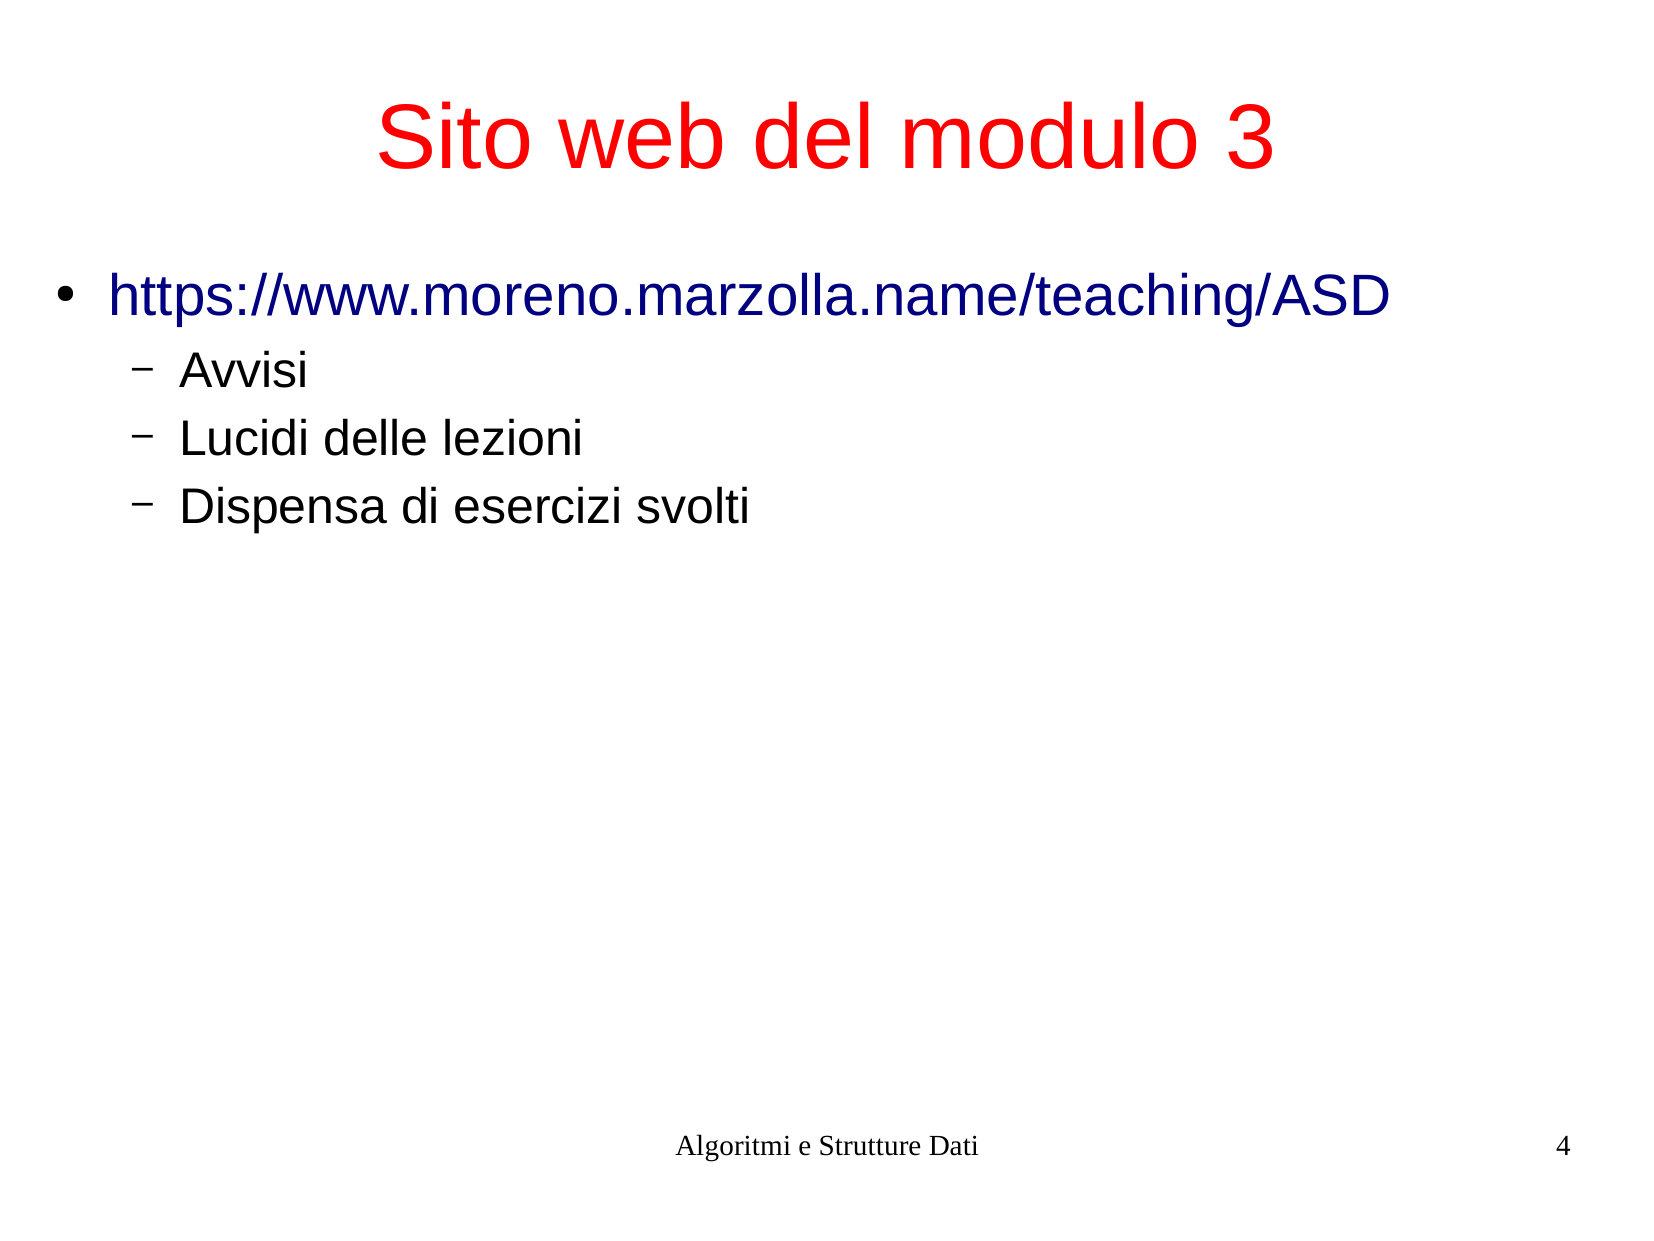

# Sito web del modulo 3
https://www.moreno.marzolla.name/teaching/ASD
Avvisi
Lucidi delle lezioni
Dispensa di esercizi svolti
Algoritmi e Strutture Dati
4